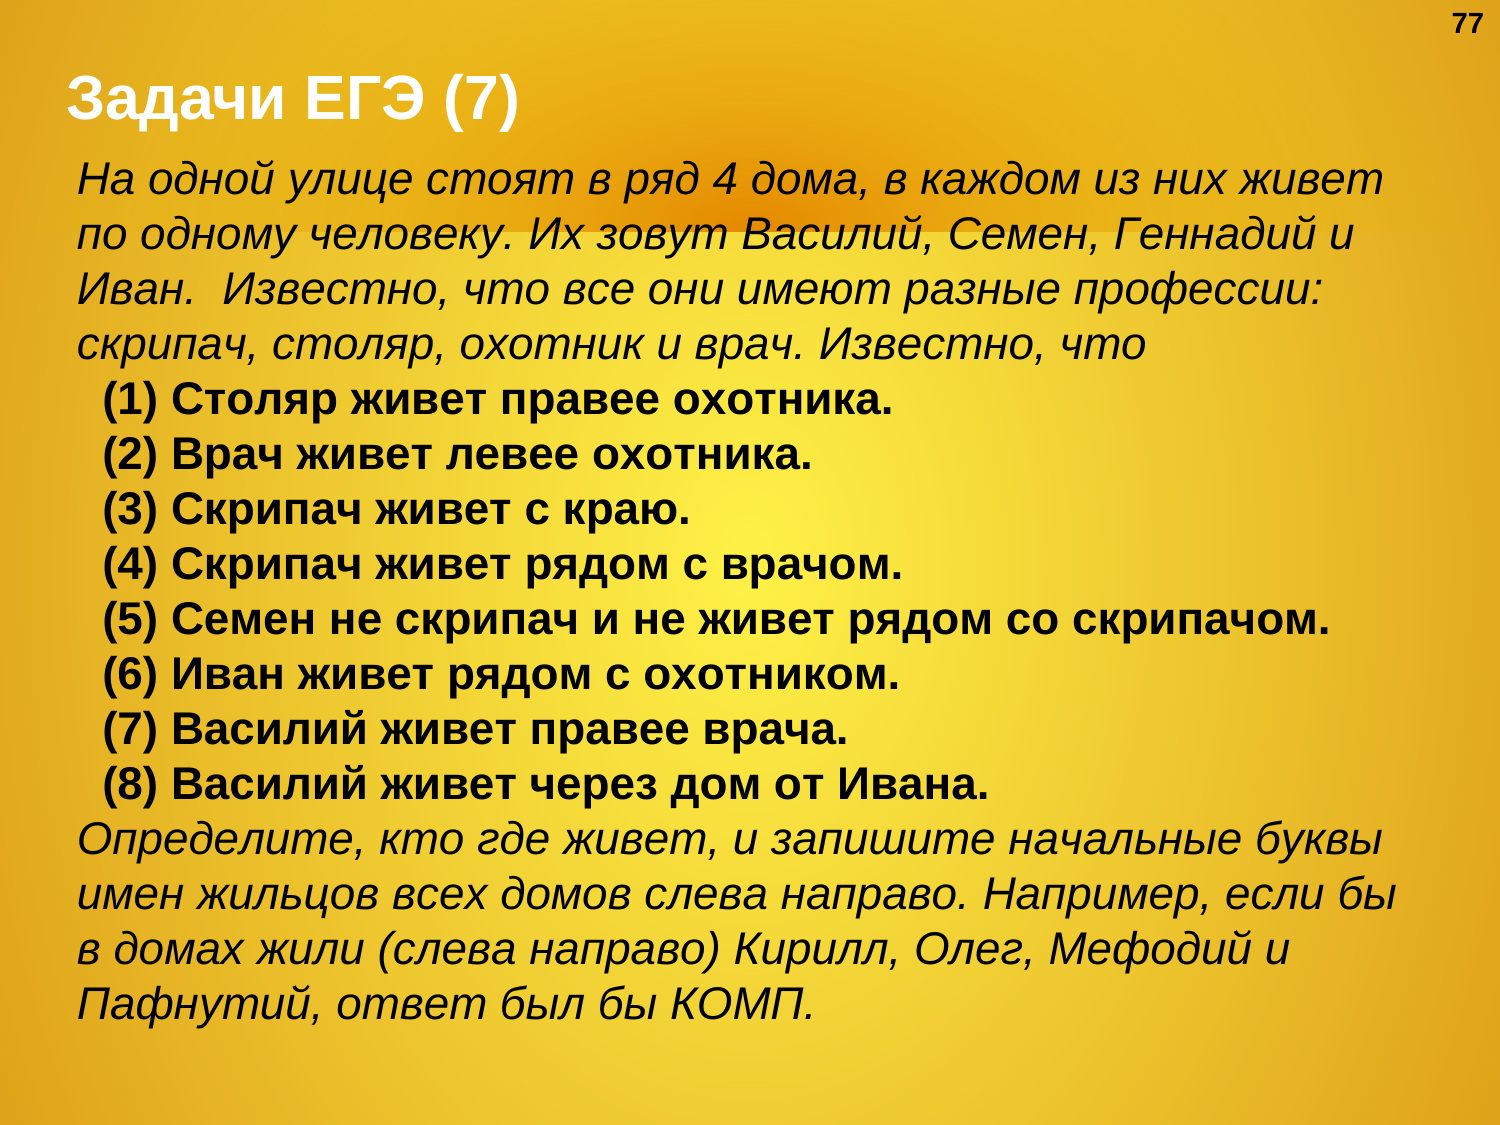

# Задачи ЕГЭ (7)
На одной улице стоят в ряд 4 дома, в каждом из них живет по одному человеку. Их зовут Василий, Семен, Геннадий и Иван. Известно, что все они имеют разные профессии: скрипач, столяр, охотник и врач. Известно, что
 (1) Столяр живет правее охотника.
 (2) Врач живет левее охотника.
 (3) Скрипач живет с краю.
 (4) Скрипач живет рядом с врачом.
 (5) Семен не скрипач и не живет рядом со скрипачом.
 (6) Иван живет рядом с охотником.
 (7) Василий живет правее врача.
 (8) Василий живет через дом от Ивана.
Определите, кто где живет, и запишите начальные буквы имен жильцов всех домов слева направо. Например, если бы в домах жили (слева направо) Кирилл, Олег, Мефодий и Пафнутий, ответ был бы КОМП.